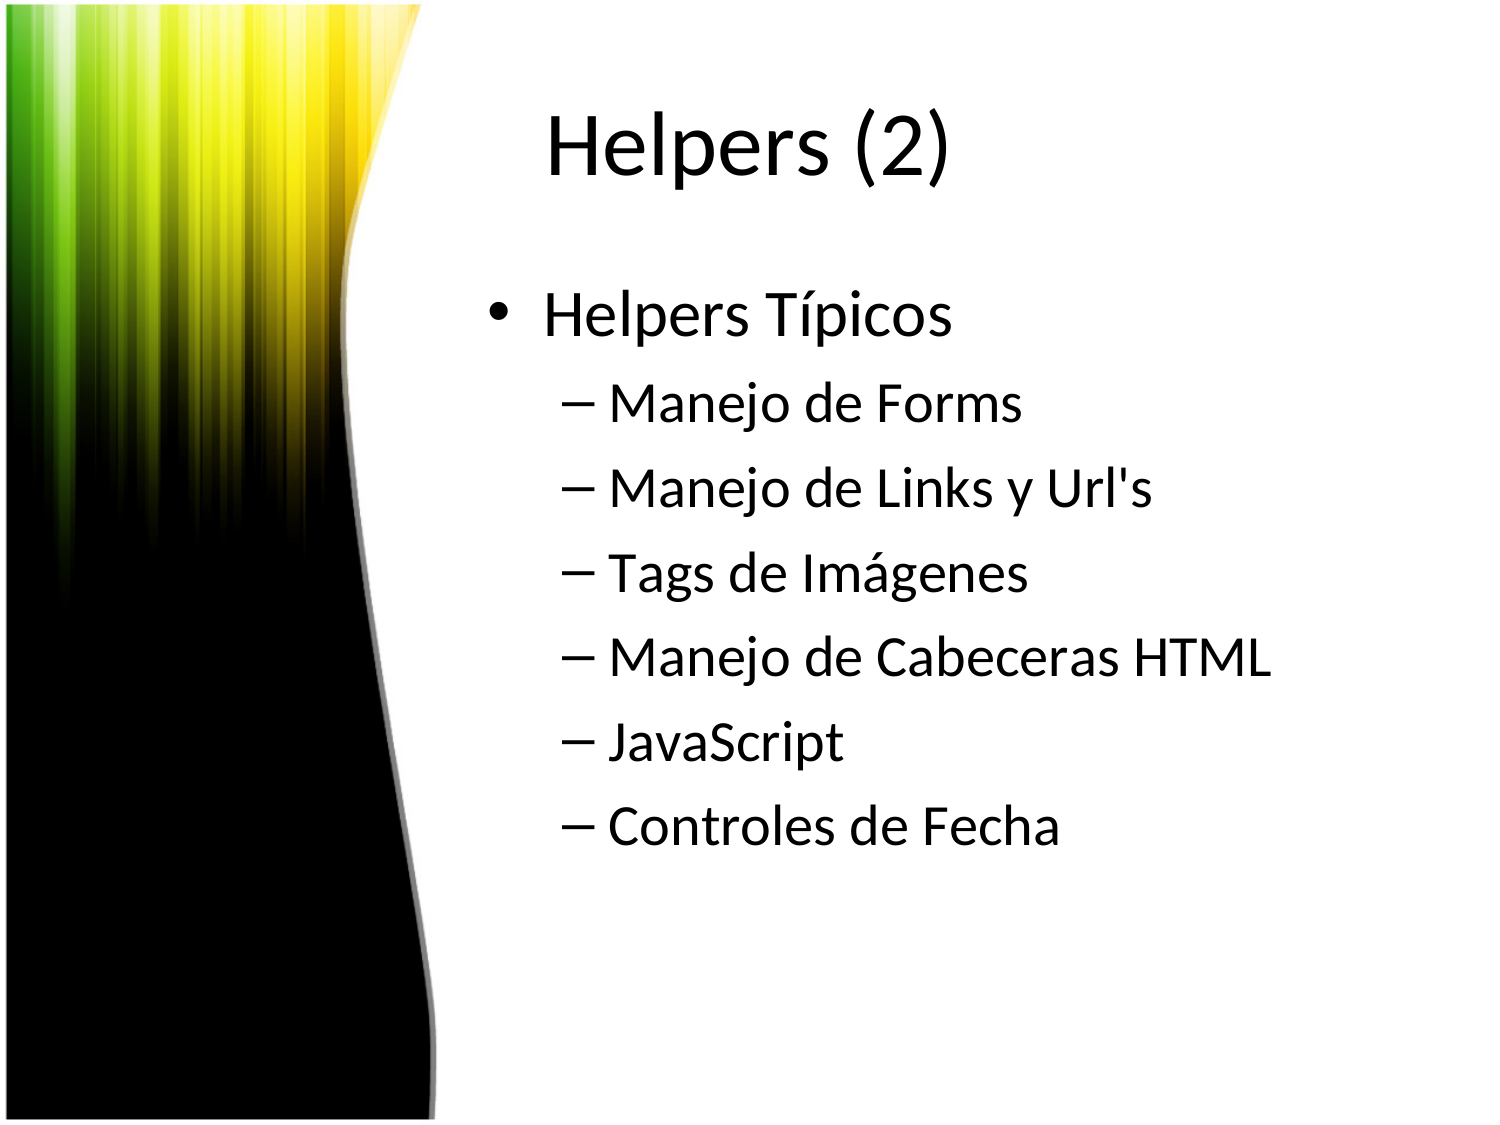

# Helpers (2)
Helpers Típicos
Manejo de Forms
Manejo de Links y Url's
Tags de Imágenes
Manejo de Cabeceras HTML
JavaScript
Controles de Fecha